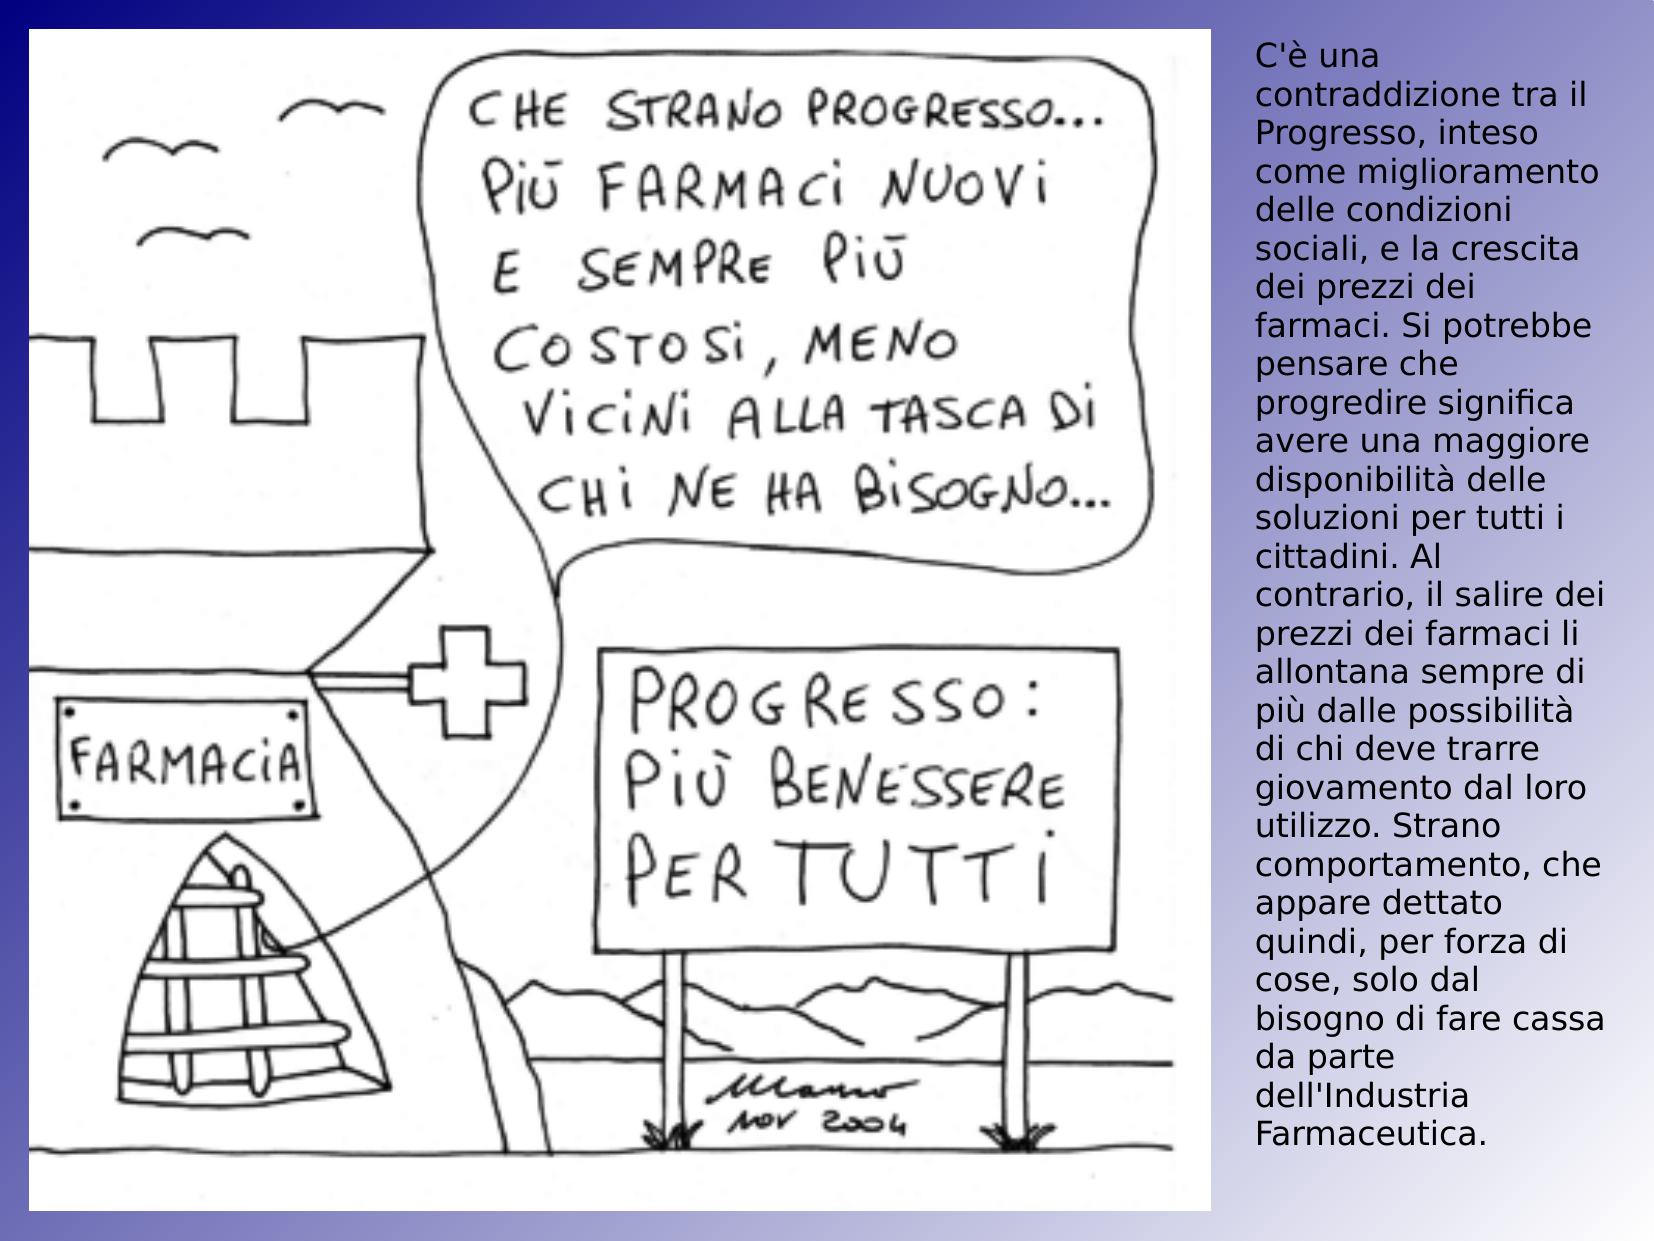

C'è una contraddizione tra il Progresso, inteso come miglioramento delle condizioni sociali, e la crescita dei prezzi dei farmaci. Si potrebbe pensare che progredire significa avere una maggiore disponibilità delle soluzioni per tutti i cittadini. Al contrario, il salire dei prezzi dei farmaci li allontana sempre di più dalle possibilità di chi deve trarre giovamento dal loro utilizzo. Strano comportamento, che appare dettato quindi, per forza di cose, solo dal bisogno di fare cassa da parte dell'Industria Farmaceutica.